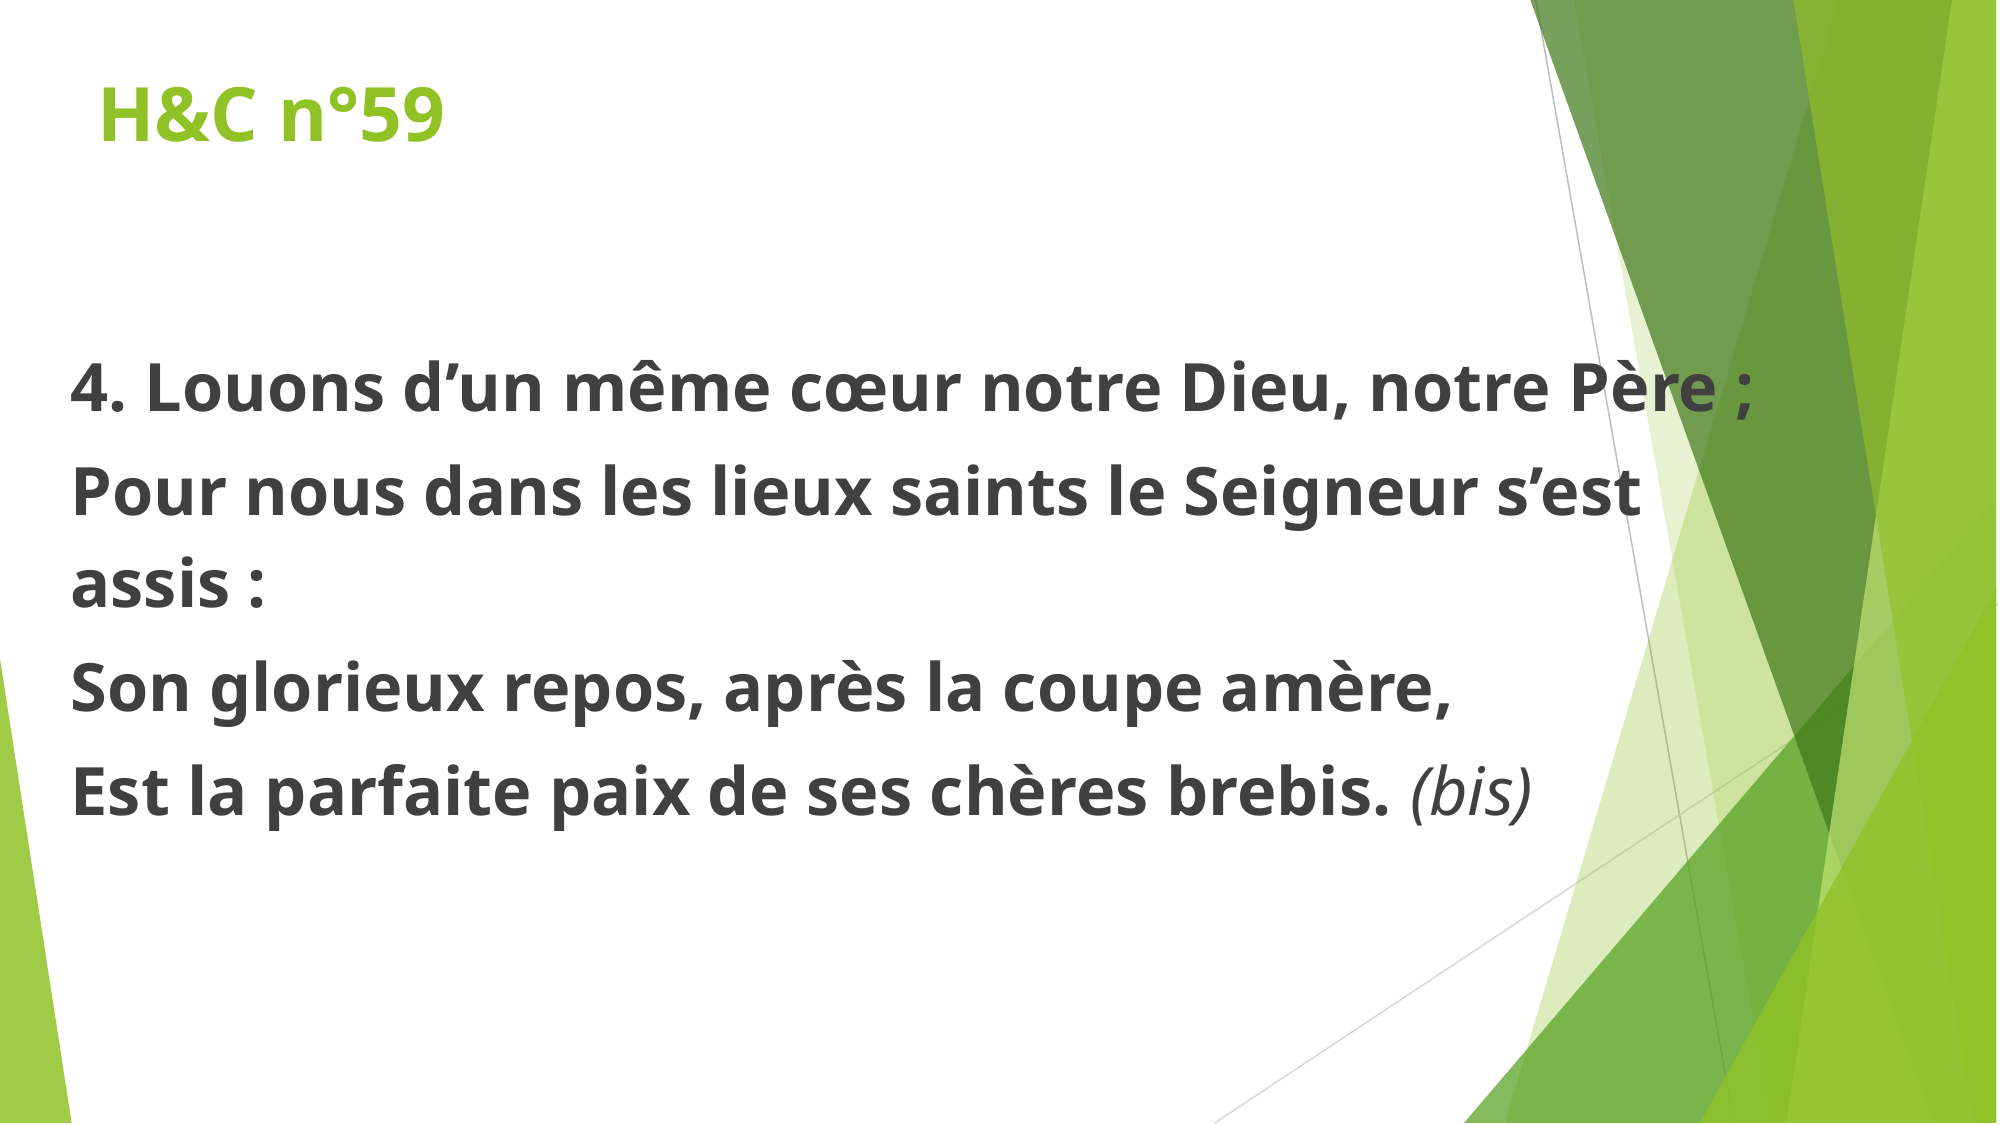

H&C n°59
4. Louons d’un même cœur notre Dieu, notre Père ;
Pour nous dans les lieux saints le Seigneur s’est assis :
Son glorieux repos, après la coupe amère,
Est la parfaite paix de ses chères brebis. (bis)